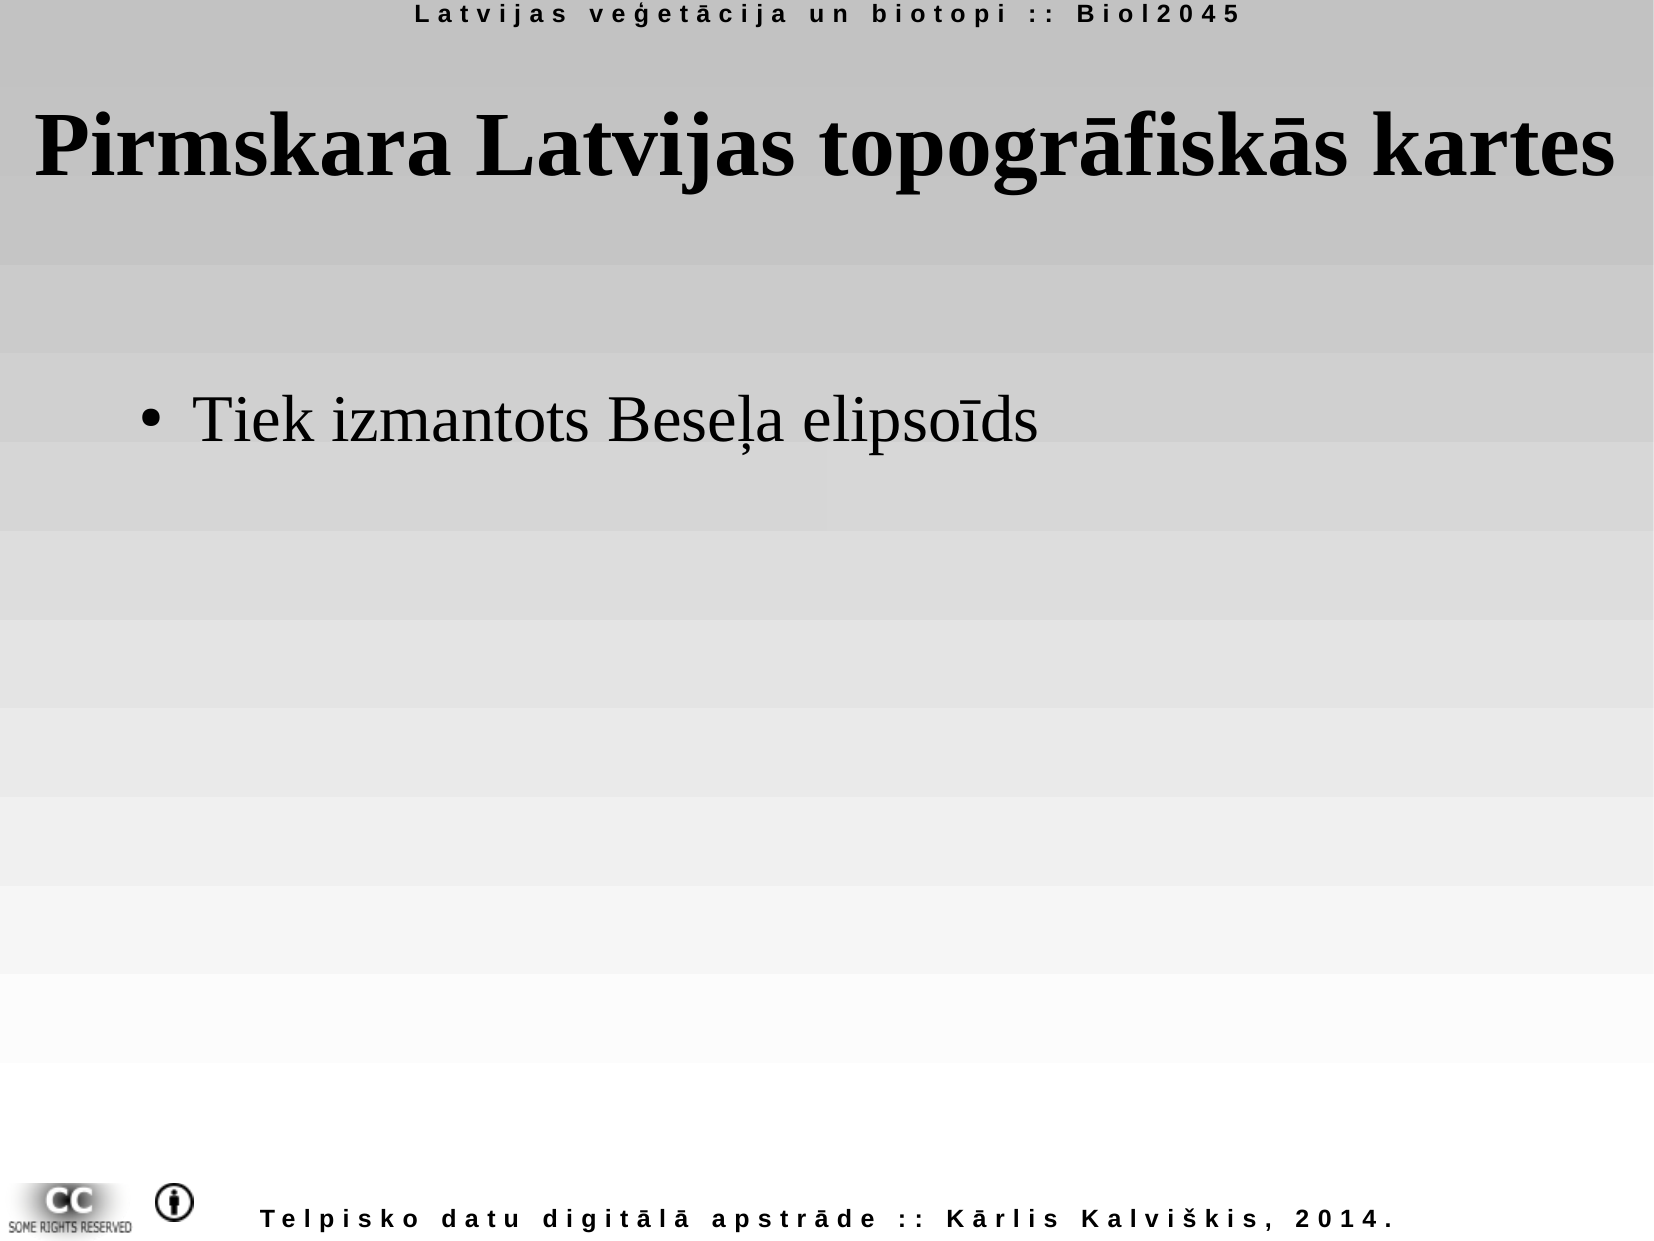

# Pirmskara Latvijas topogrāfiskās kartes
Tiek izmantots Beseļa elipsoīds